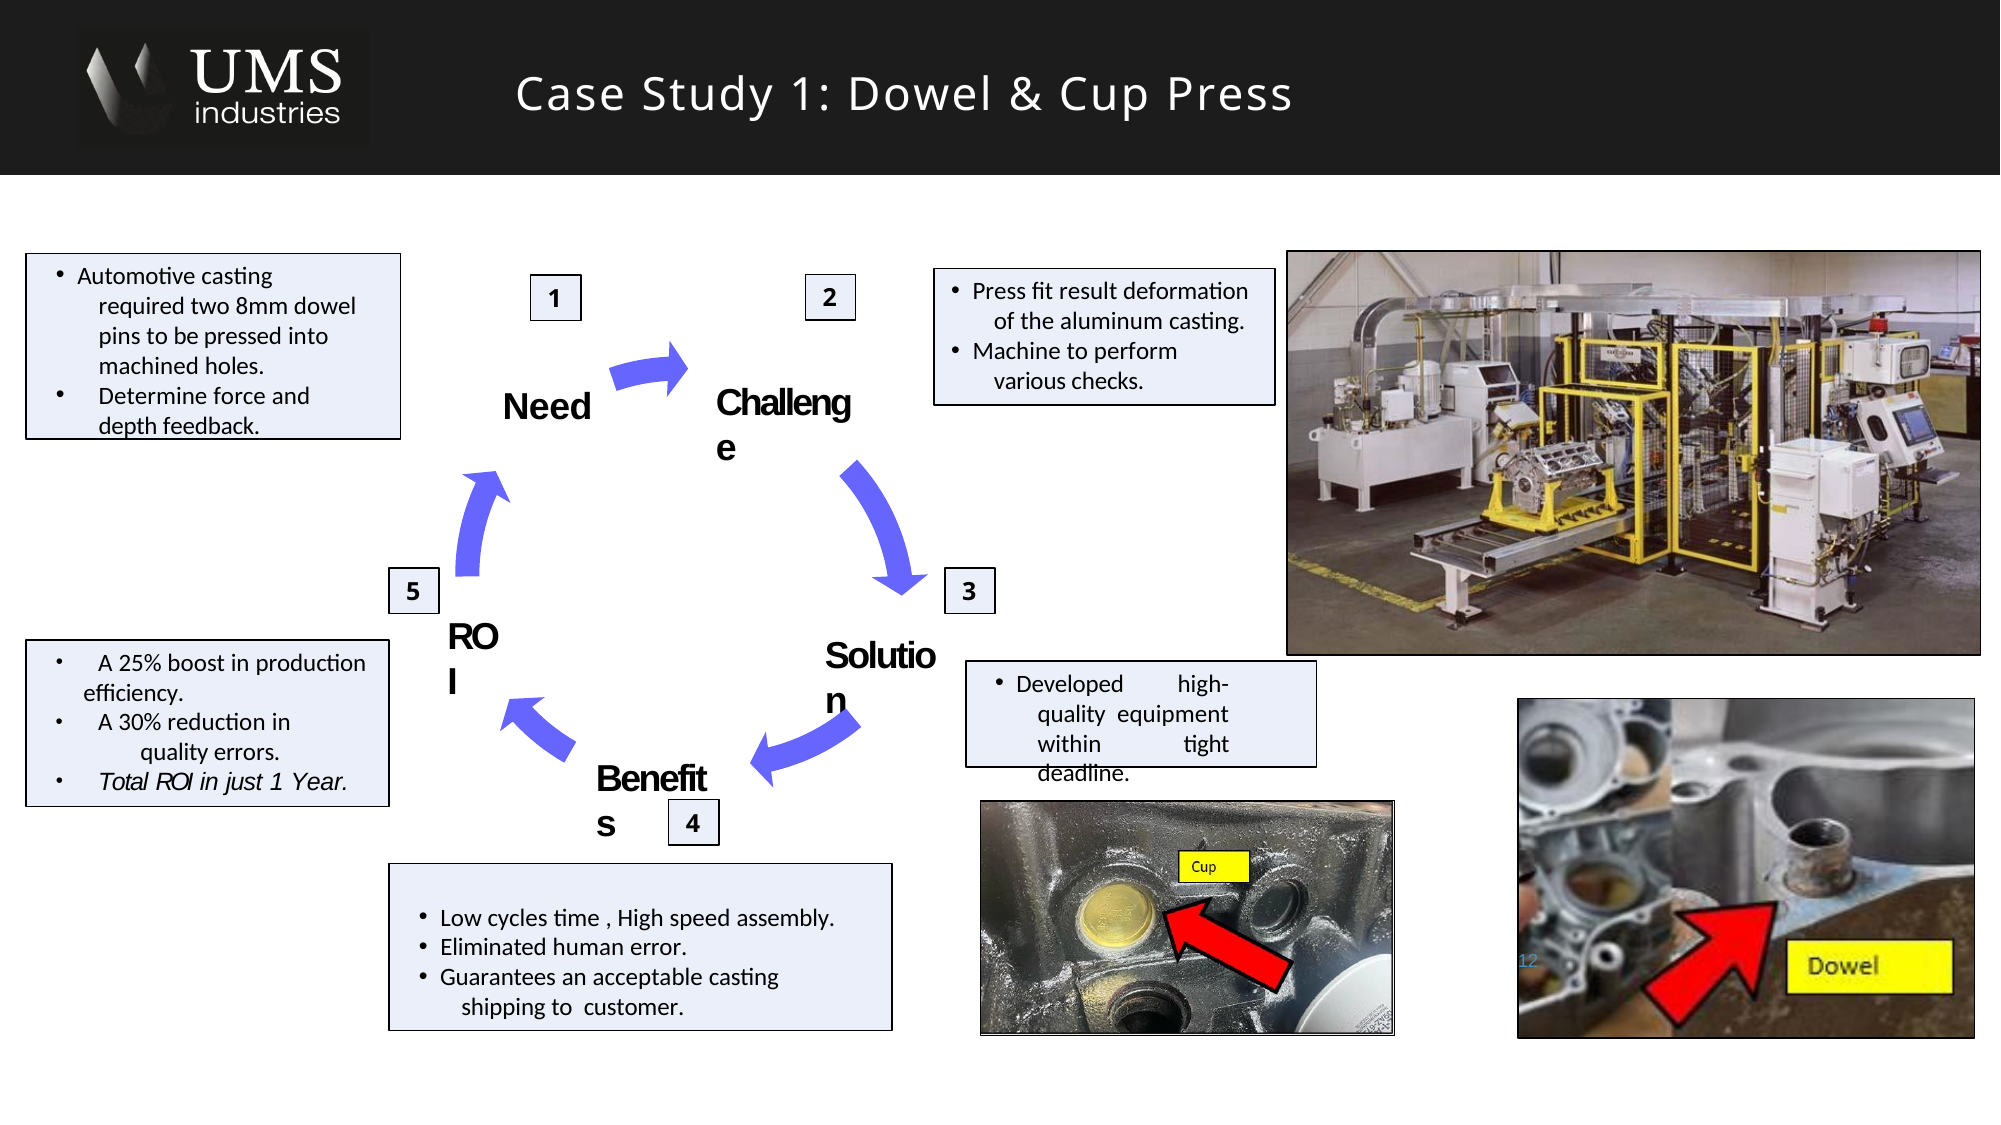

Case Study 1: Dowel & Cup Press
Automotive casting required two 8mm dowel pins to be pressed into machined holes.
	Determine force and depth feedback.
Press fit result deformation of the aluminum casting.
Machine to perform various checks.
2
1
Challenge
Need
5
3
ROI
Solution
A 25% boost in production
efficiency.
A 30% reduction in quality errors.
Total ROI in just 1 Year.
Developed high-quality equipment within tight deadline.
12
Benefits
4
Low cycles time , High speed assembly.
Eliminated human error.
Guarantees an acceptable casting shipping to customer.